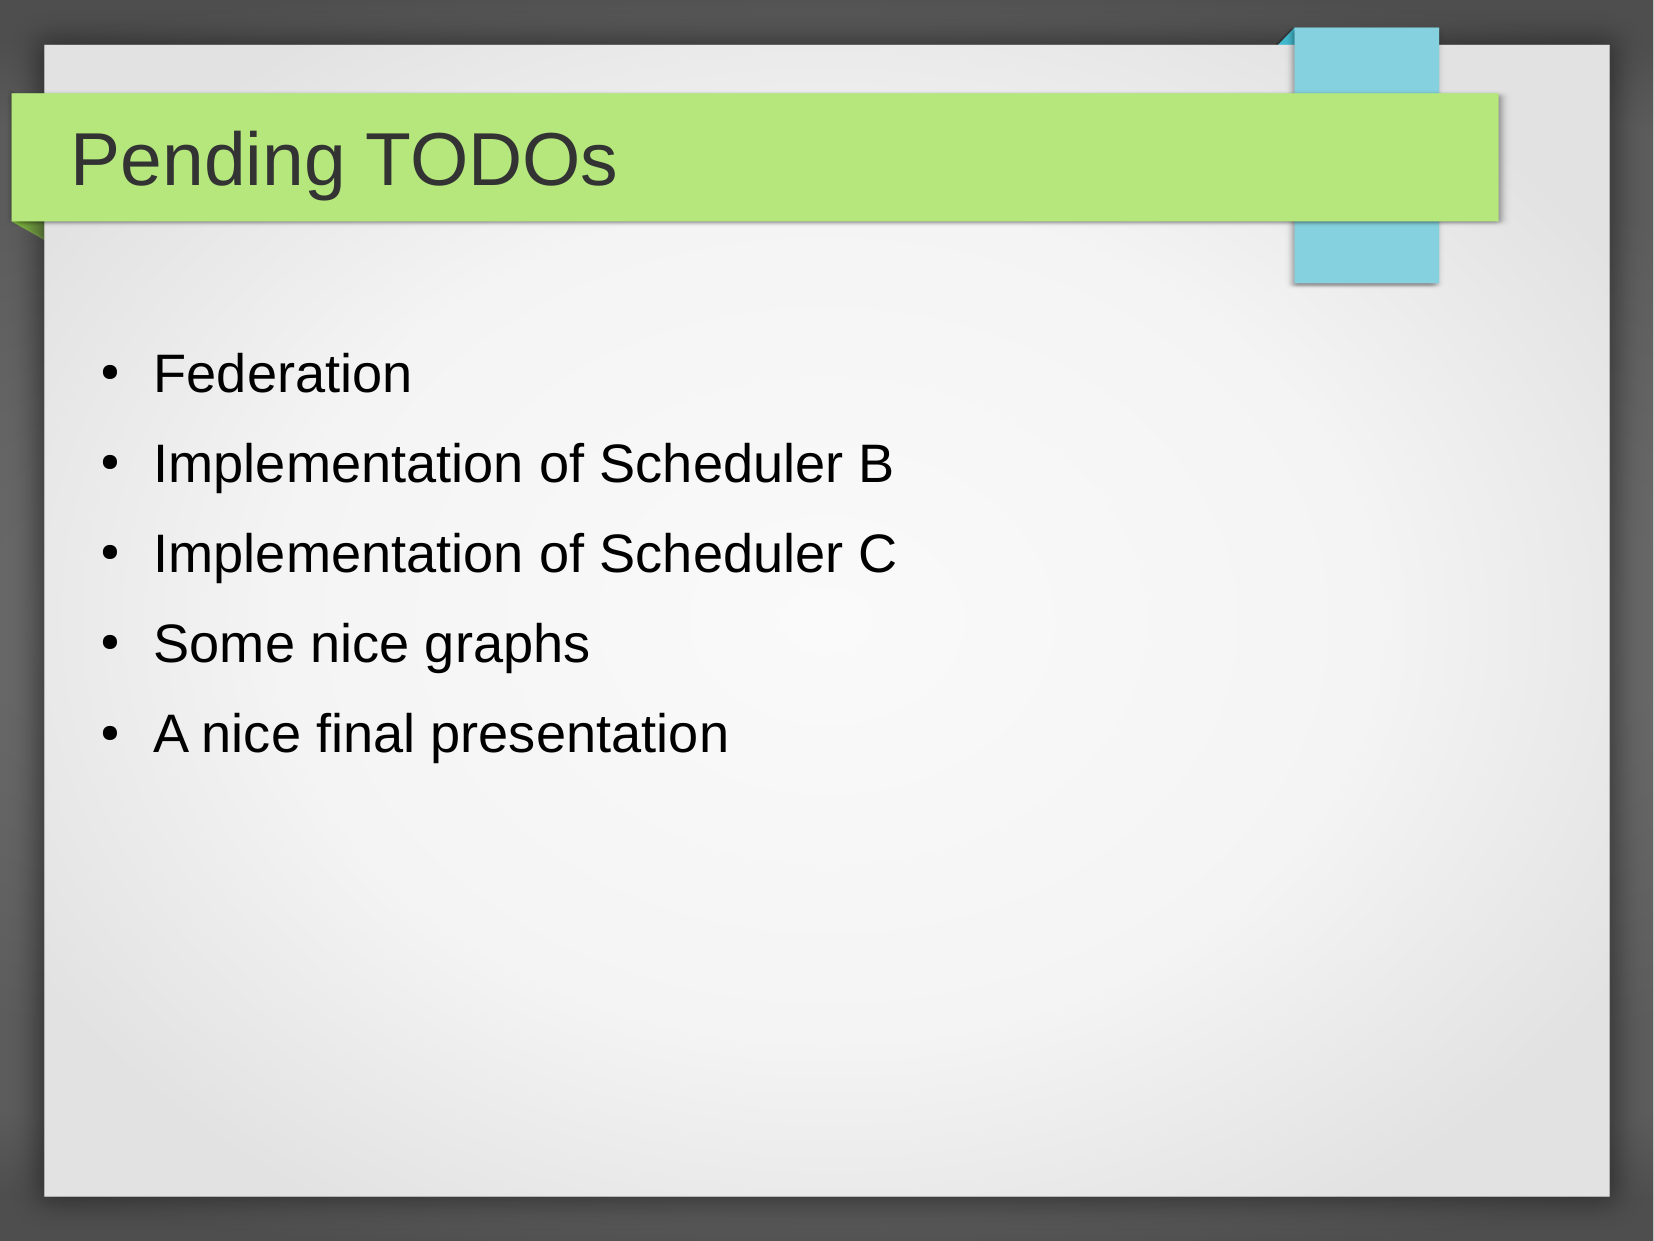

# Pending TODOs
Federation
Implementation of Scheduler B
Implementation of Scheduler C
Some nice graphs
A nice final presentation